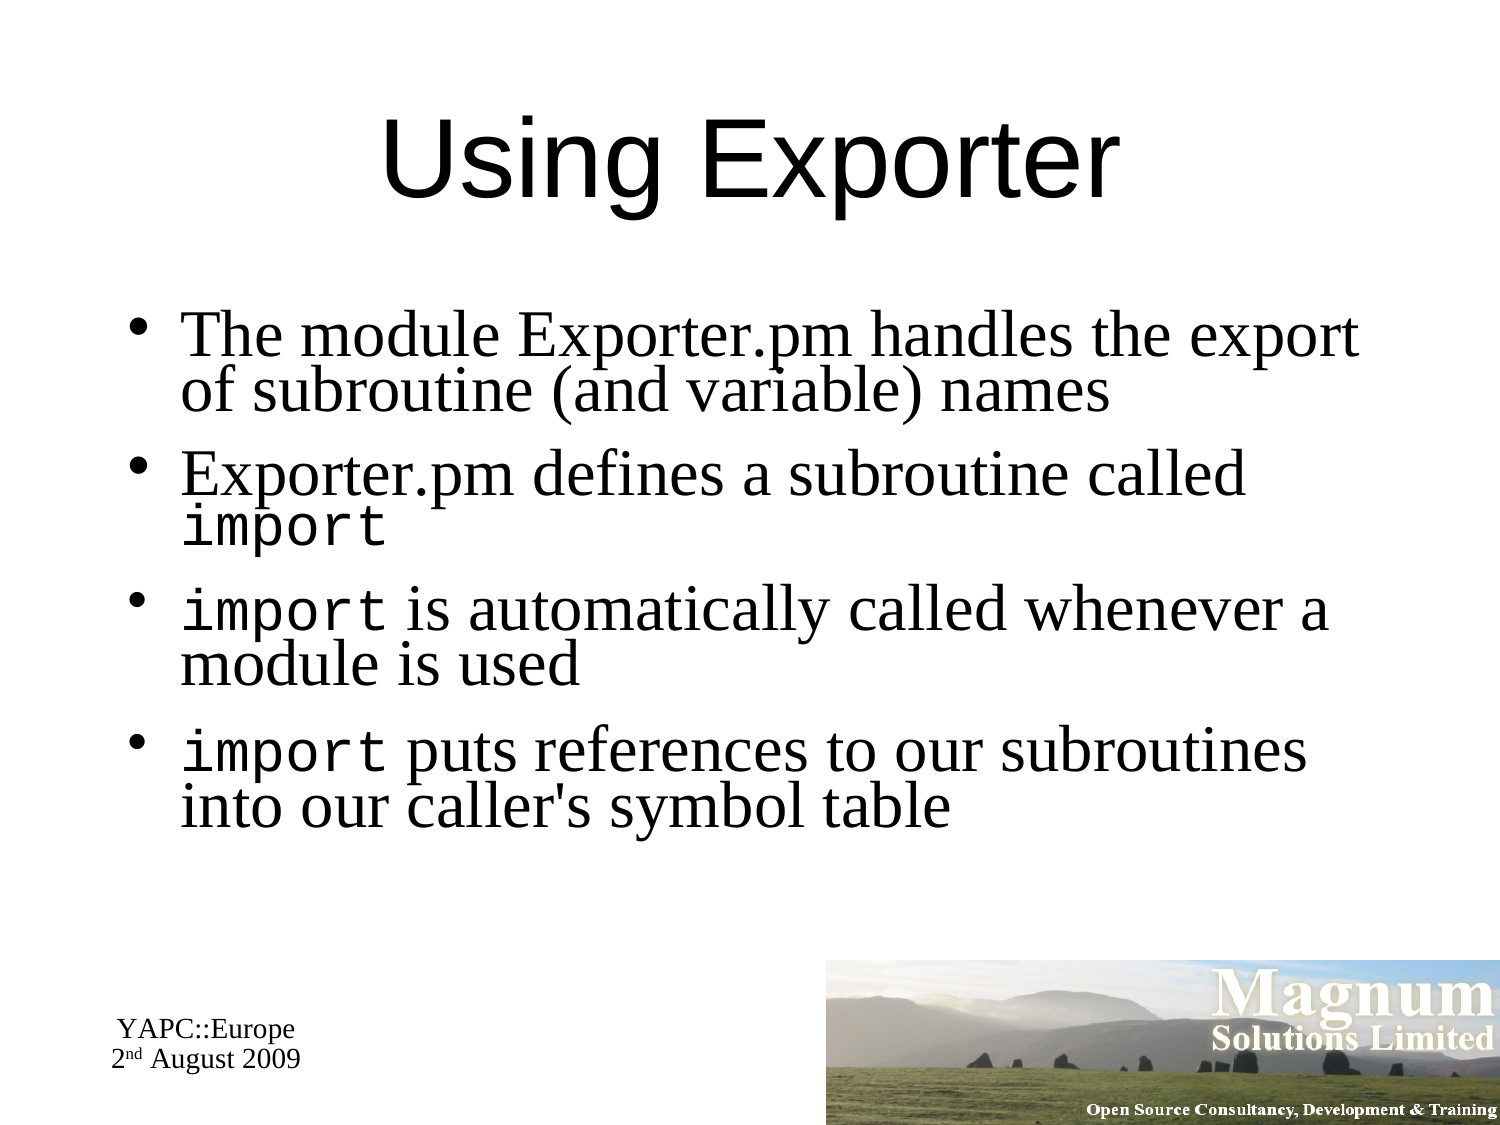

# Using Exporter
The module Exporter.pm handles the export of subroutine (and variable) names
Exporter.pm defines a subroutine called import
import is automatically called whenever a module is used
import puts references to our subroutines into our caller's symbol table
62